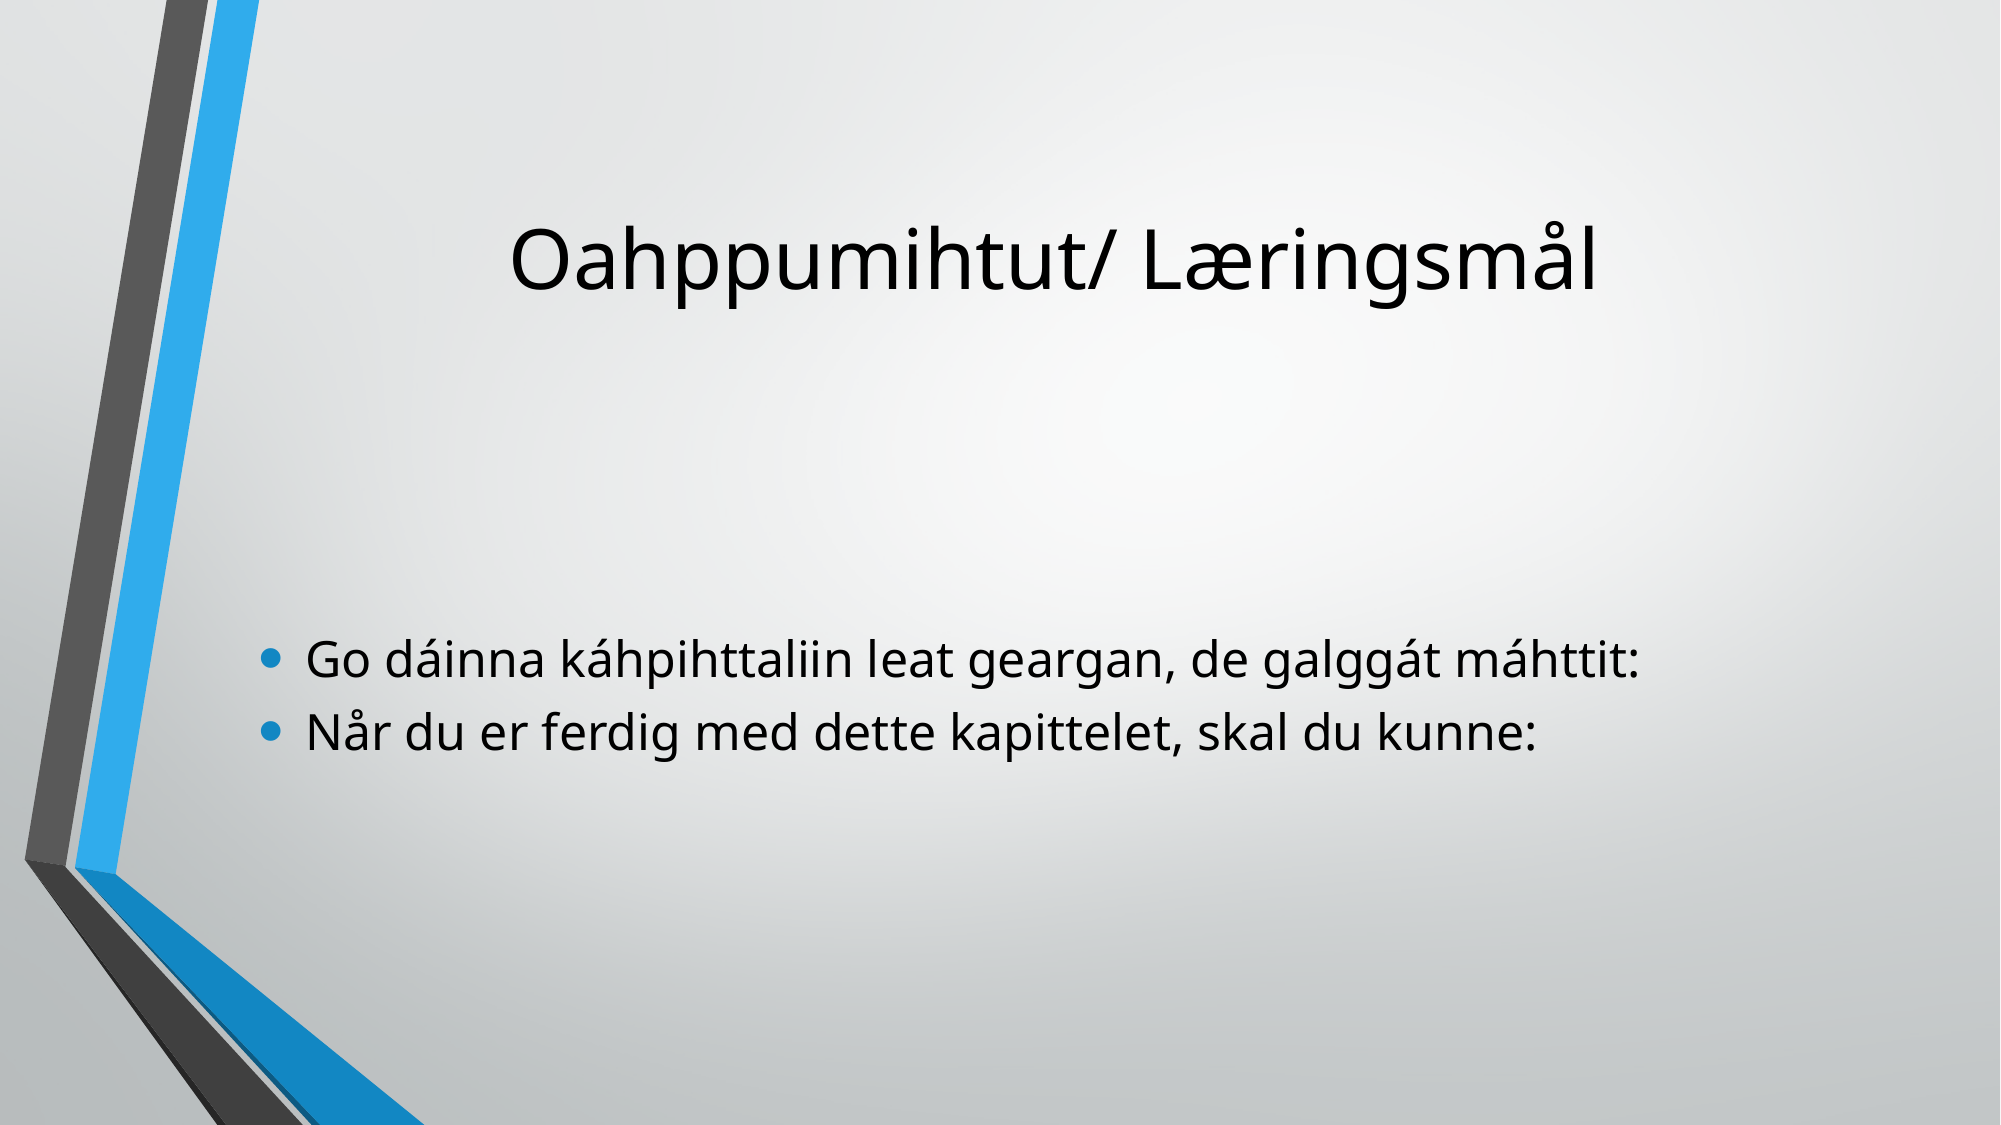

# Oahppumihtut/ Læringsmål
Go dáinna káhpihttaliin leat geargan, de galggát máhttit:
Når du er ferdig med dette kapittelet, skal du kunne: